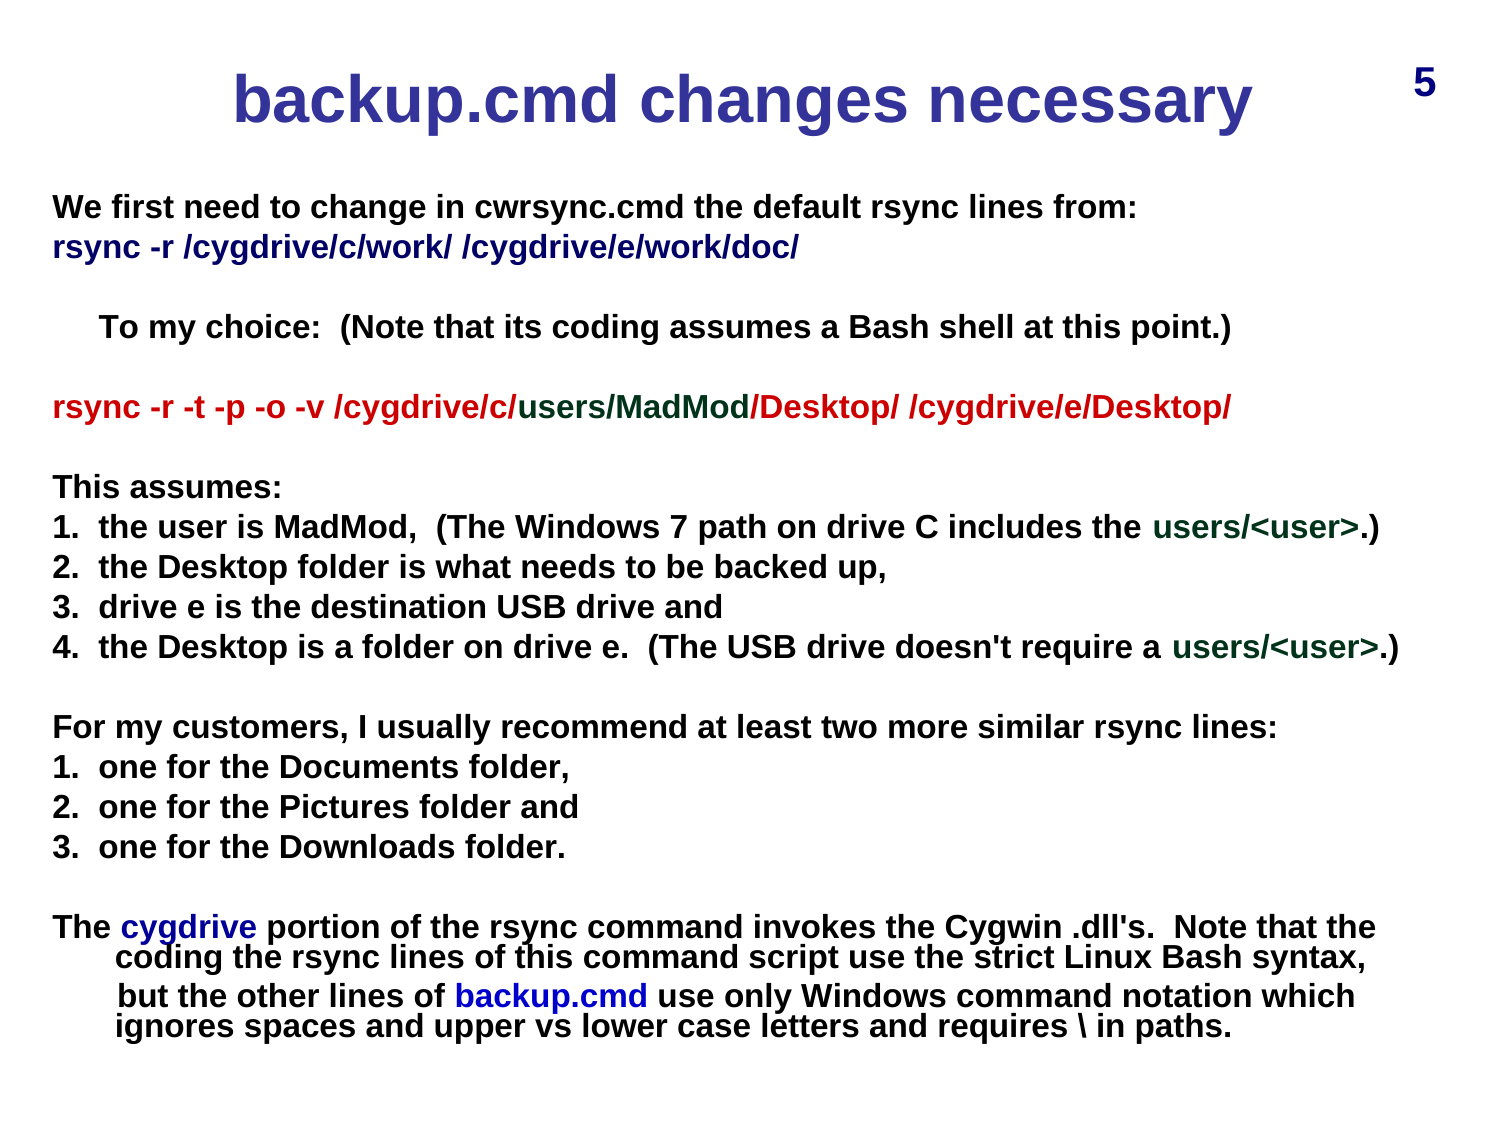

# backup.cmd changes necessary
5
We first need to change in cwrsync.cmd the default rsync lines from:
rsync -r /cygdrive/c/work/ /cygdrive/e/work/doc/
 To my choice: (Note that its coding assumes a Bash shell at this point.)
rsync -r -t -p -o -v /cygdrive/c/users/MadMod/Desktop/ /cygdrive/e/Desktop/
This assumes:
1. the user is MadMod, (The Windows 7 path on drive C includes the users/<user>.)
2. the Desktop folder is what needs to be backed up,
3. drive e is the destination USB drive and
4. the Desktop is a folder on drive e. (The USB drive doesn't require a users/<user>.)
For my customers, I usually recommend at least two more similar rsync lines:
1. one for the Documents folder,
2. one for the Pictures folder and
3. one for the Downloads folder.
The cygdrive portion of the rsync command invokes the Cygwin .dll's. Note that the coding the rsync lines of this command script use the strict Linux Bash syntax,
 but the other lines of backup.cmd use only Windows command notation which ignores spaces and upper vs lower case letters and requires \ in paths.